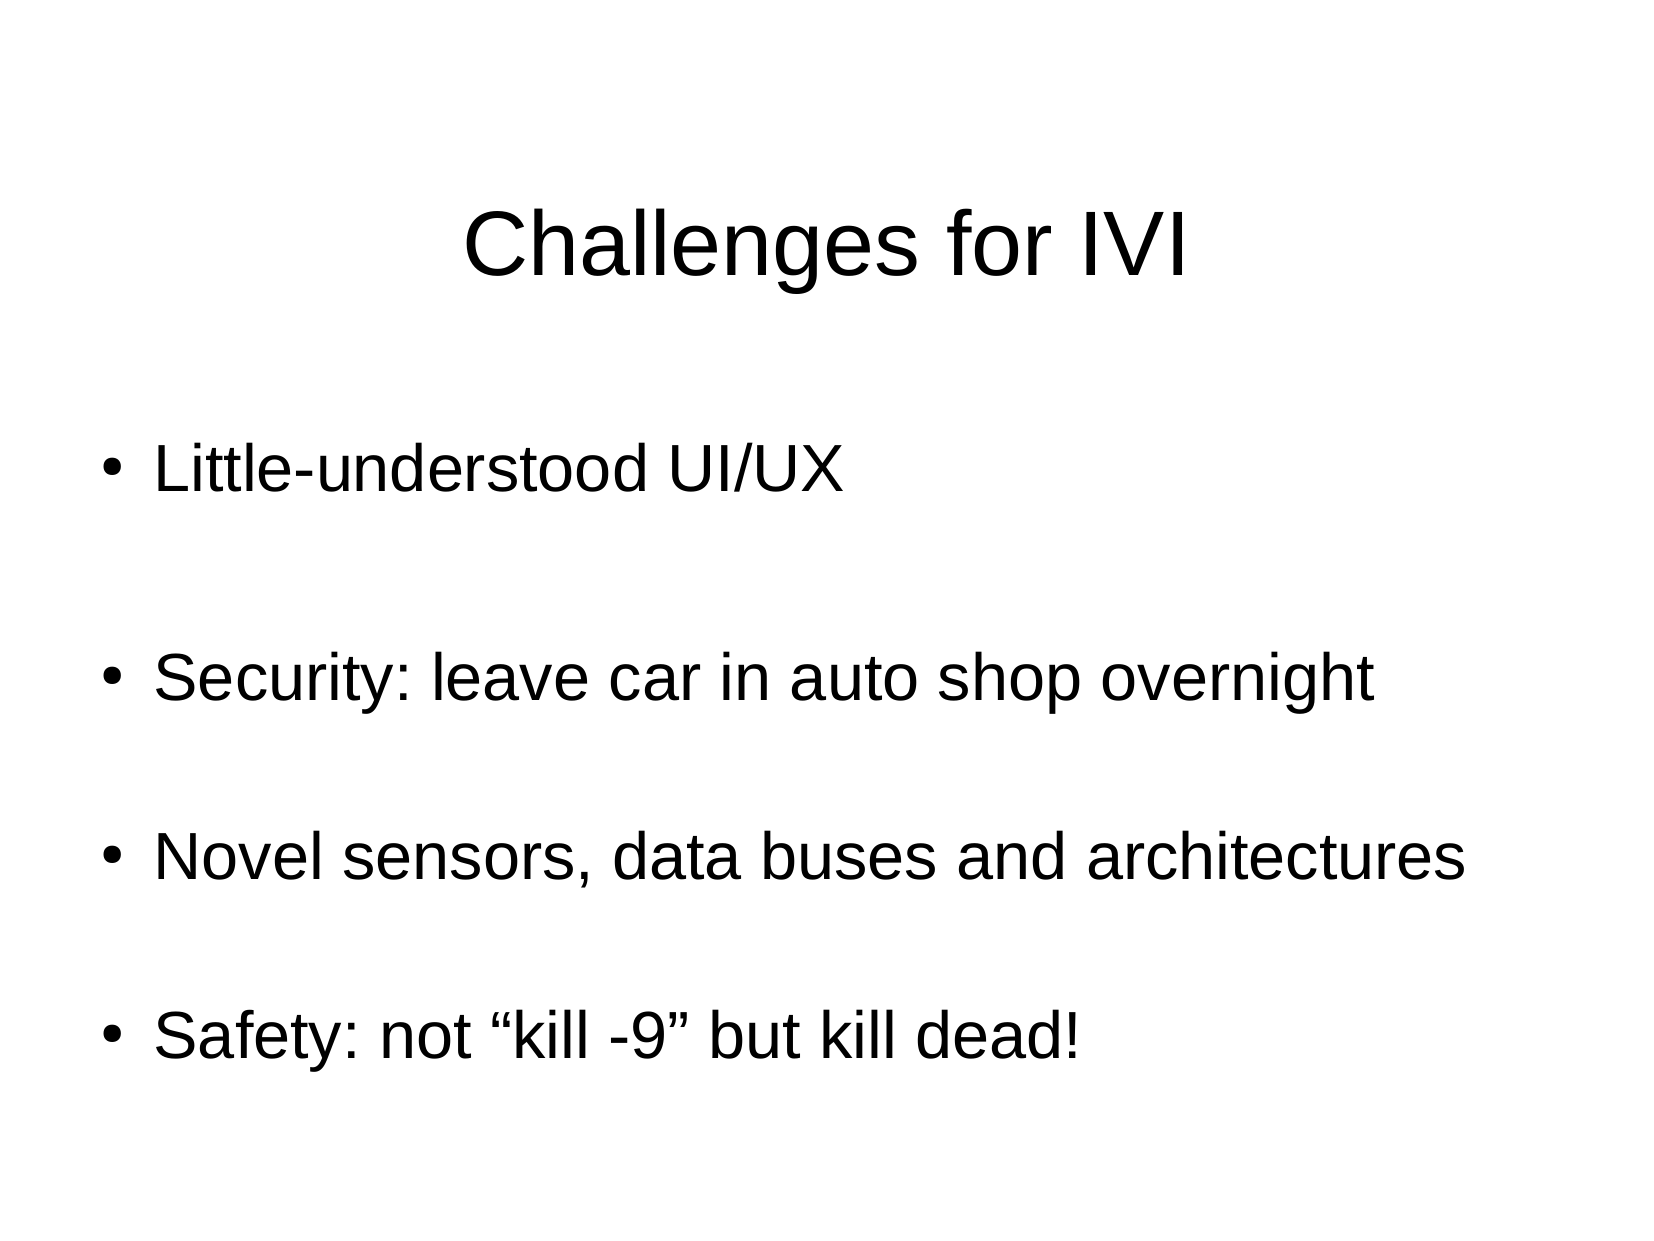

# Challenges for IVI
Little-understood UI/UX
Security: leave car in auto shop overnight
Novel sensors, data buses and architectures
Safety: not “kill -9” but kill dead!